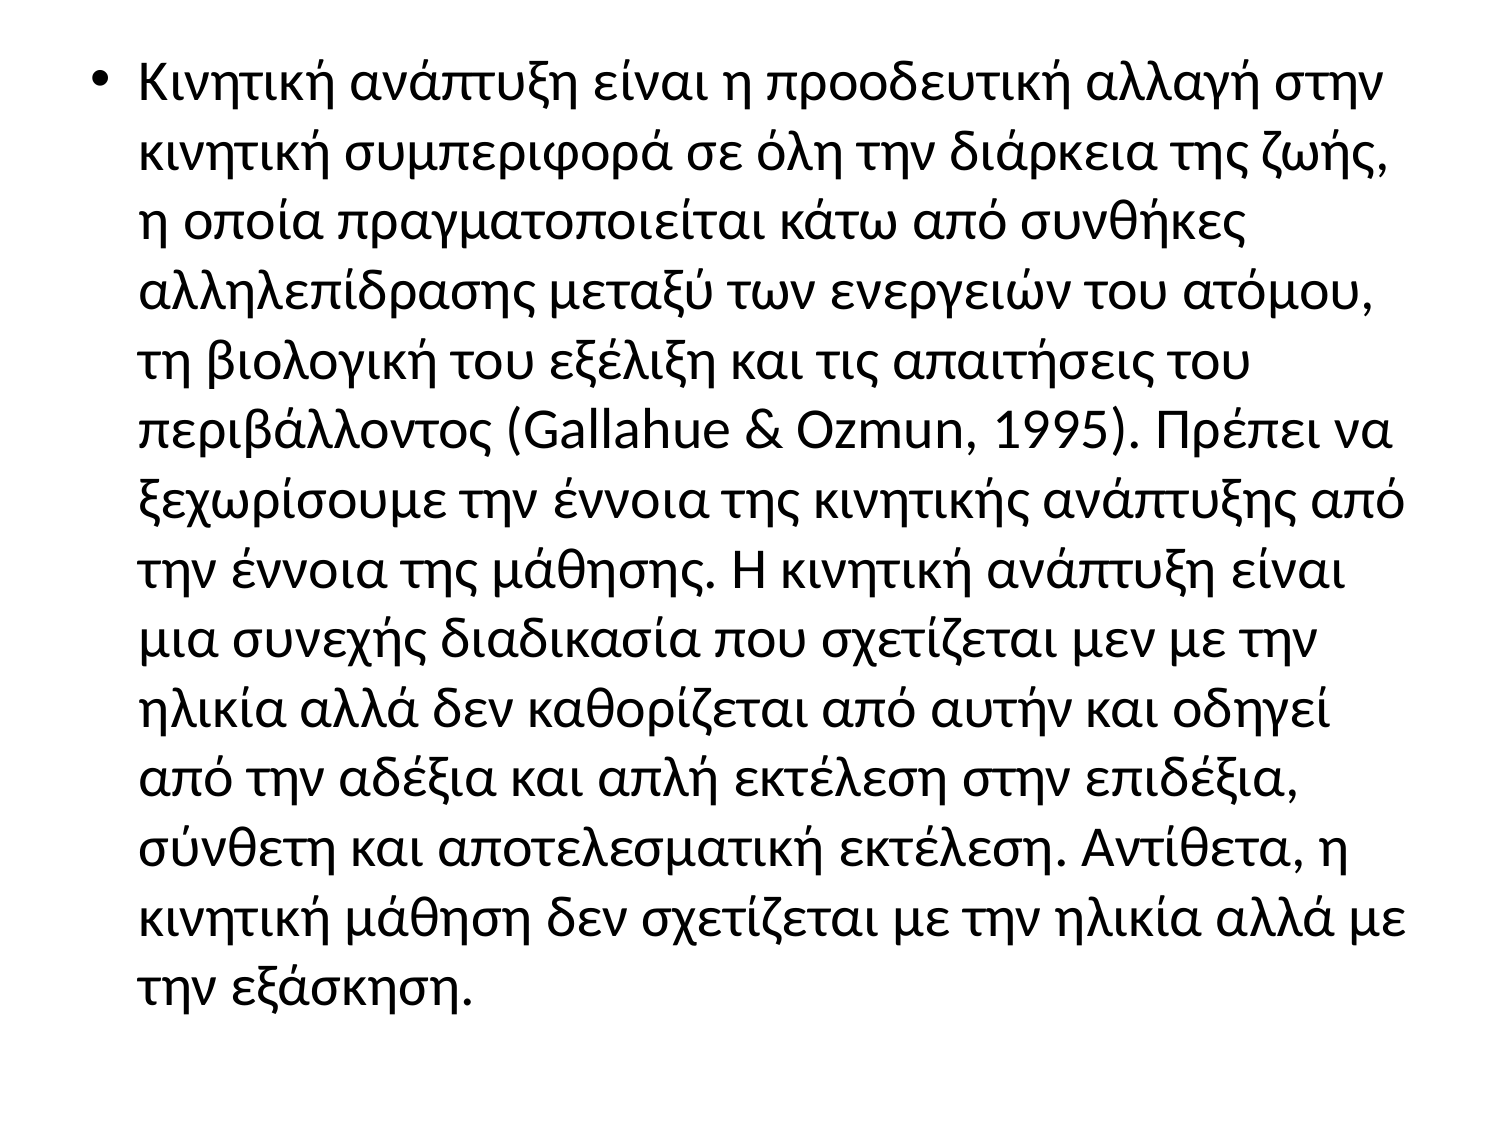

# Κινητική ανάπτυξη είναι η προοδευτική αλλαγή στην κινητική συμπεριφορά σε όλη την διάρκεια της ζωής, η οποία πραγματοποιείται κάτω από συνθήκες αλληλεπίδρασης μεταξύ των ενεργειών του ατόμου, τη βιολογική του εξέλιξη και τις απαιτήσεις του περιβάλλοντος (Gallahue & Ozmun, 1995). Πρέπει να ξεχωρίσουμε την έννοια της κινητικής ανάπτυξης από την έννοια της μάθησης. Η κινητική ανάπτυξη είναι μια συνεχής διαδικασία που σχετίζεται μεν με την ηλικία αλλά δεν καθορίζεται από αυτήν και οδηγεί από την αδέξια και απλή εκτέλεση στην επιδέξια, σύνθετη και αποτελεσματική εκτέλεση. Αντίθετα, η κινητική μάθηση δεν σχετίζεται με την ηλικία αλλά με την εξάσκηση.